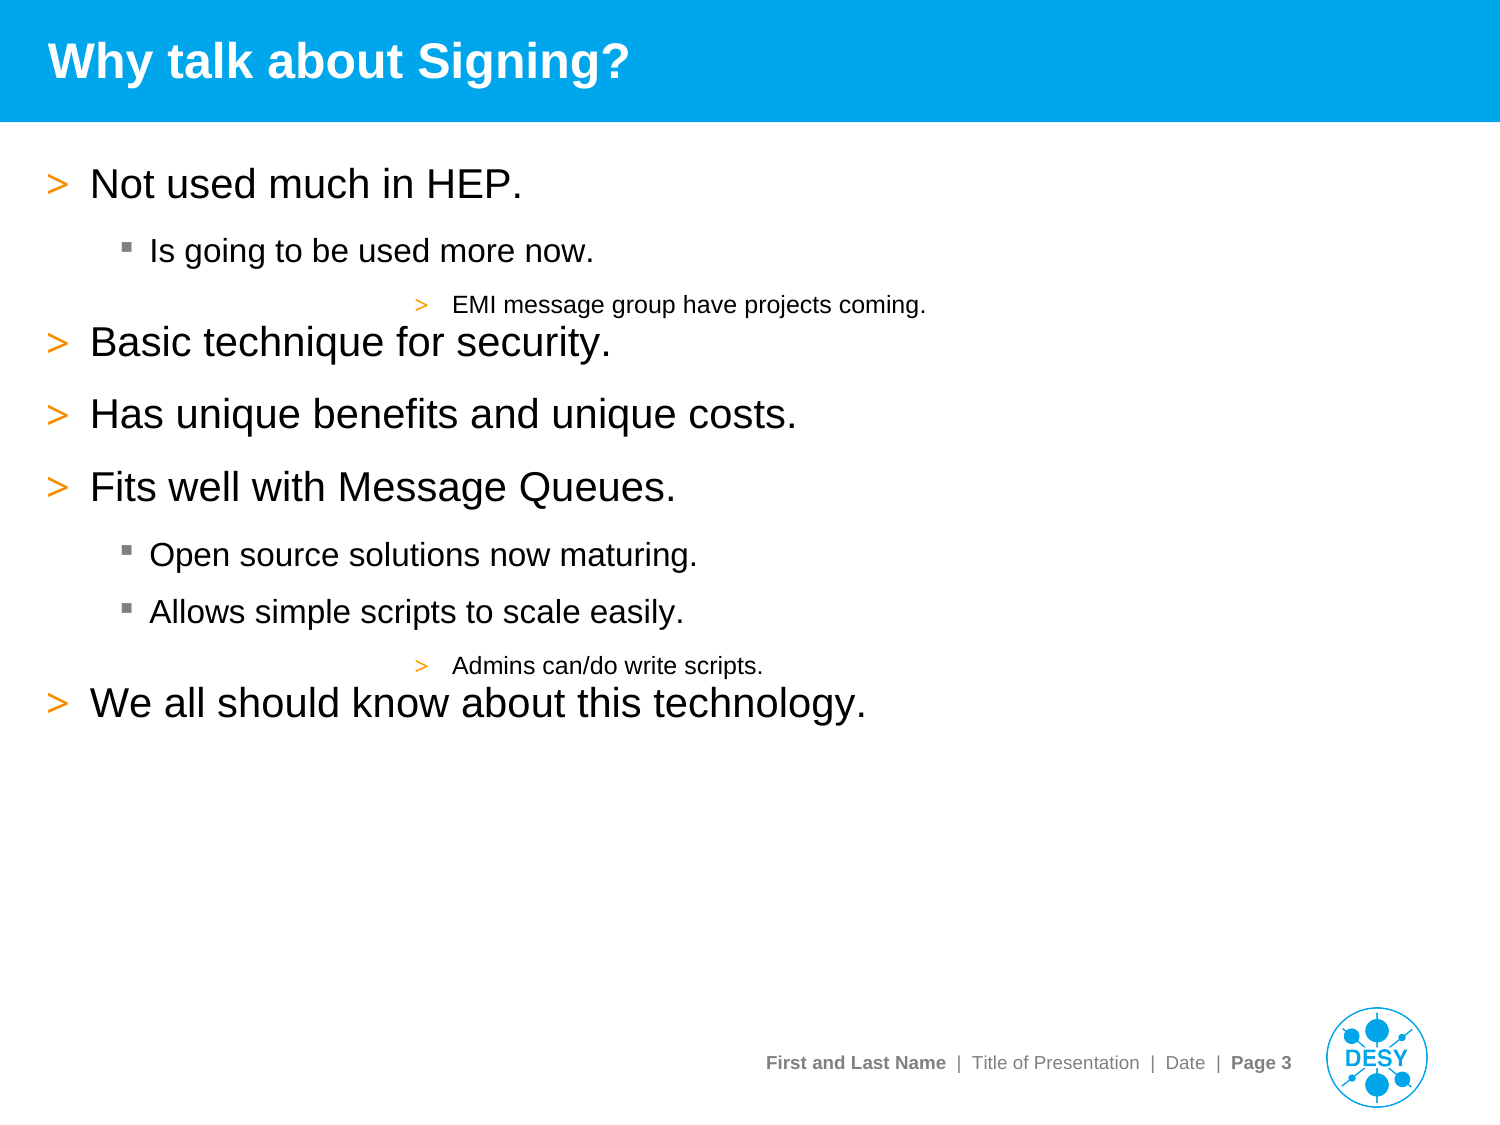

# Why talk about Signing?
Not used much in HEP.
Is going to be used more now.
EMI message group have projects coming.
Basic technique for security.
Has unique benefits and unique costs.
Fits well with Message Queues.
Open source solutions now maturing.
Allows simple scripts to scale easily.
Admins can/do write scripts.
We all should know about this technology.